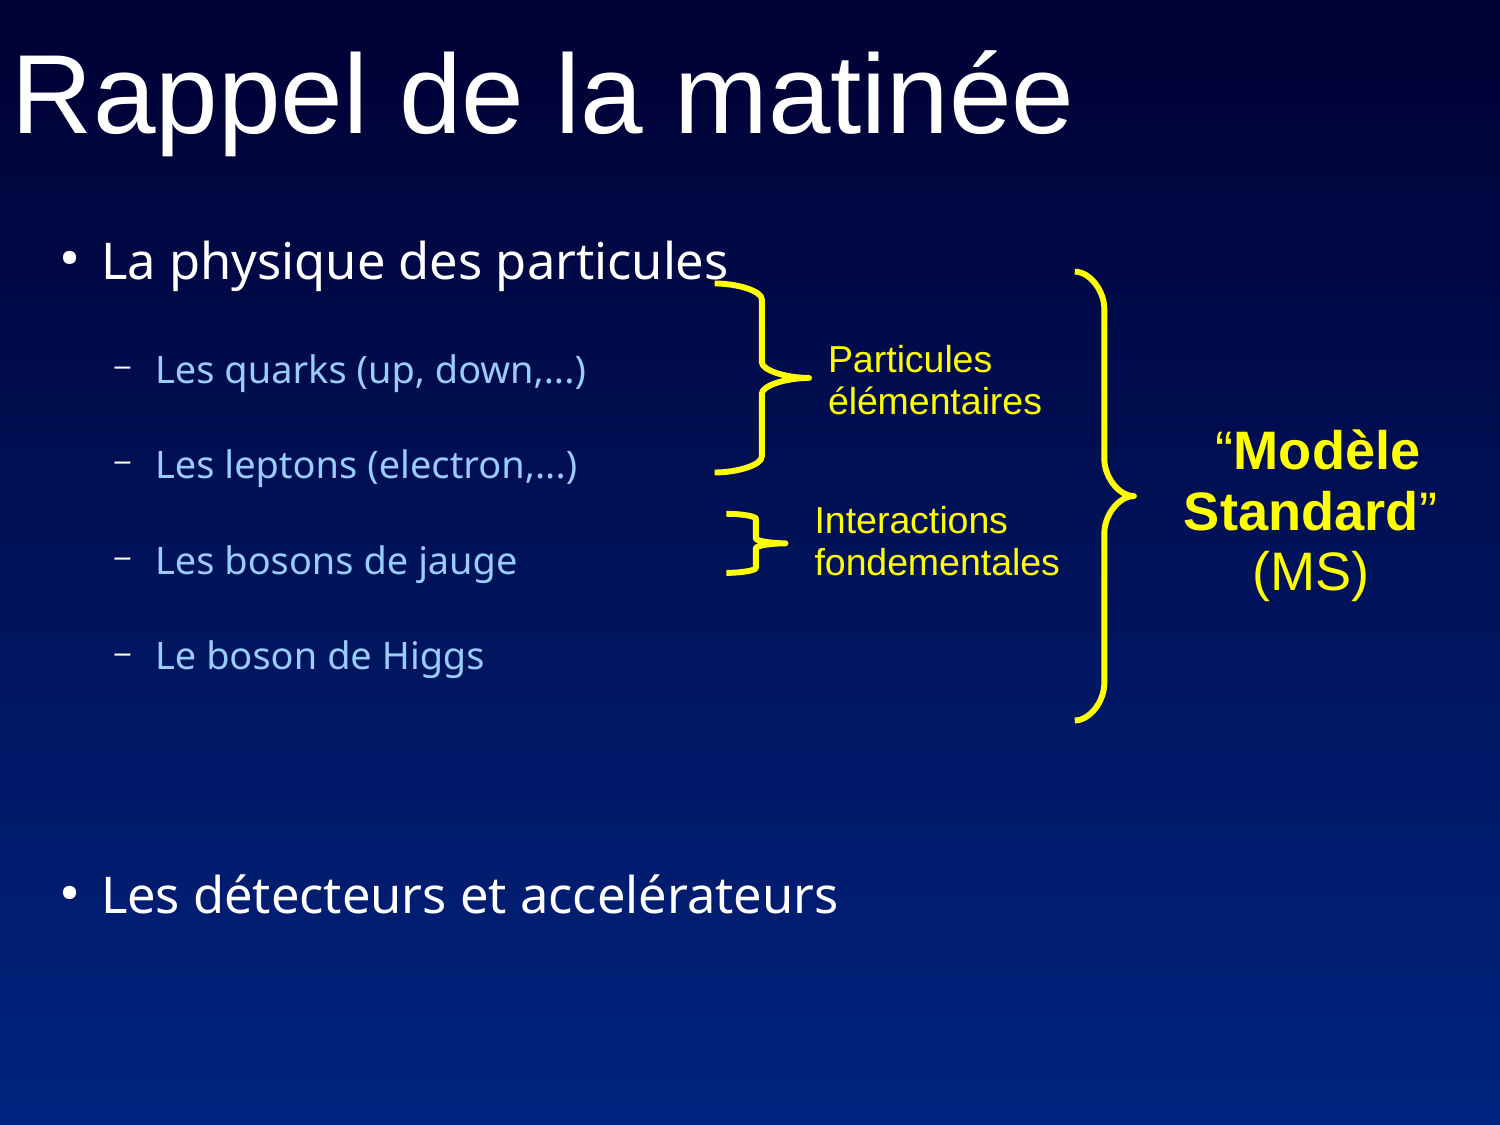

# Rappel de la matinée
La physique des particules
Les quarks (up, down,...)
Les leptons (electron,...)
Les bosons de jauge
Le boson de Higgs
Les détecteurs et accelérateurs
Particules
élémentaires
 “Modèle Standard” (MS)
Interactions
fondementales